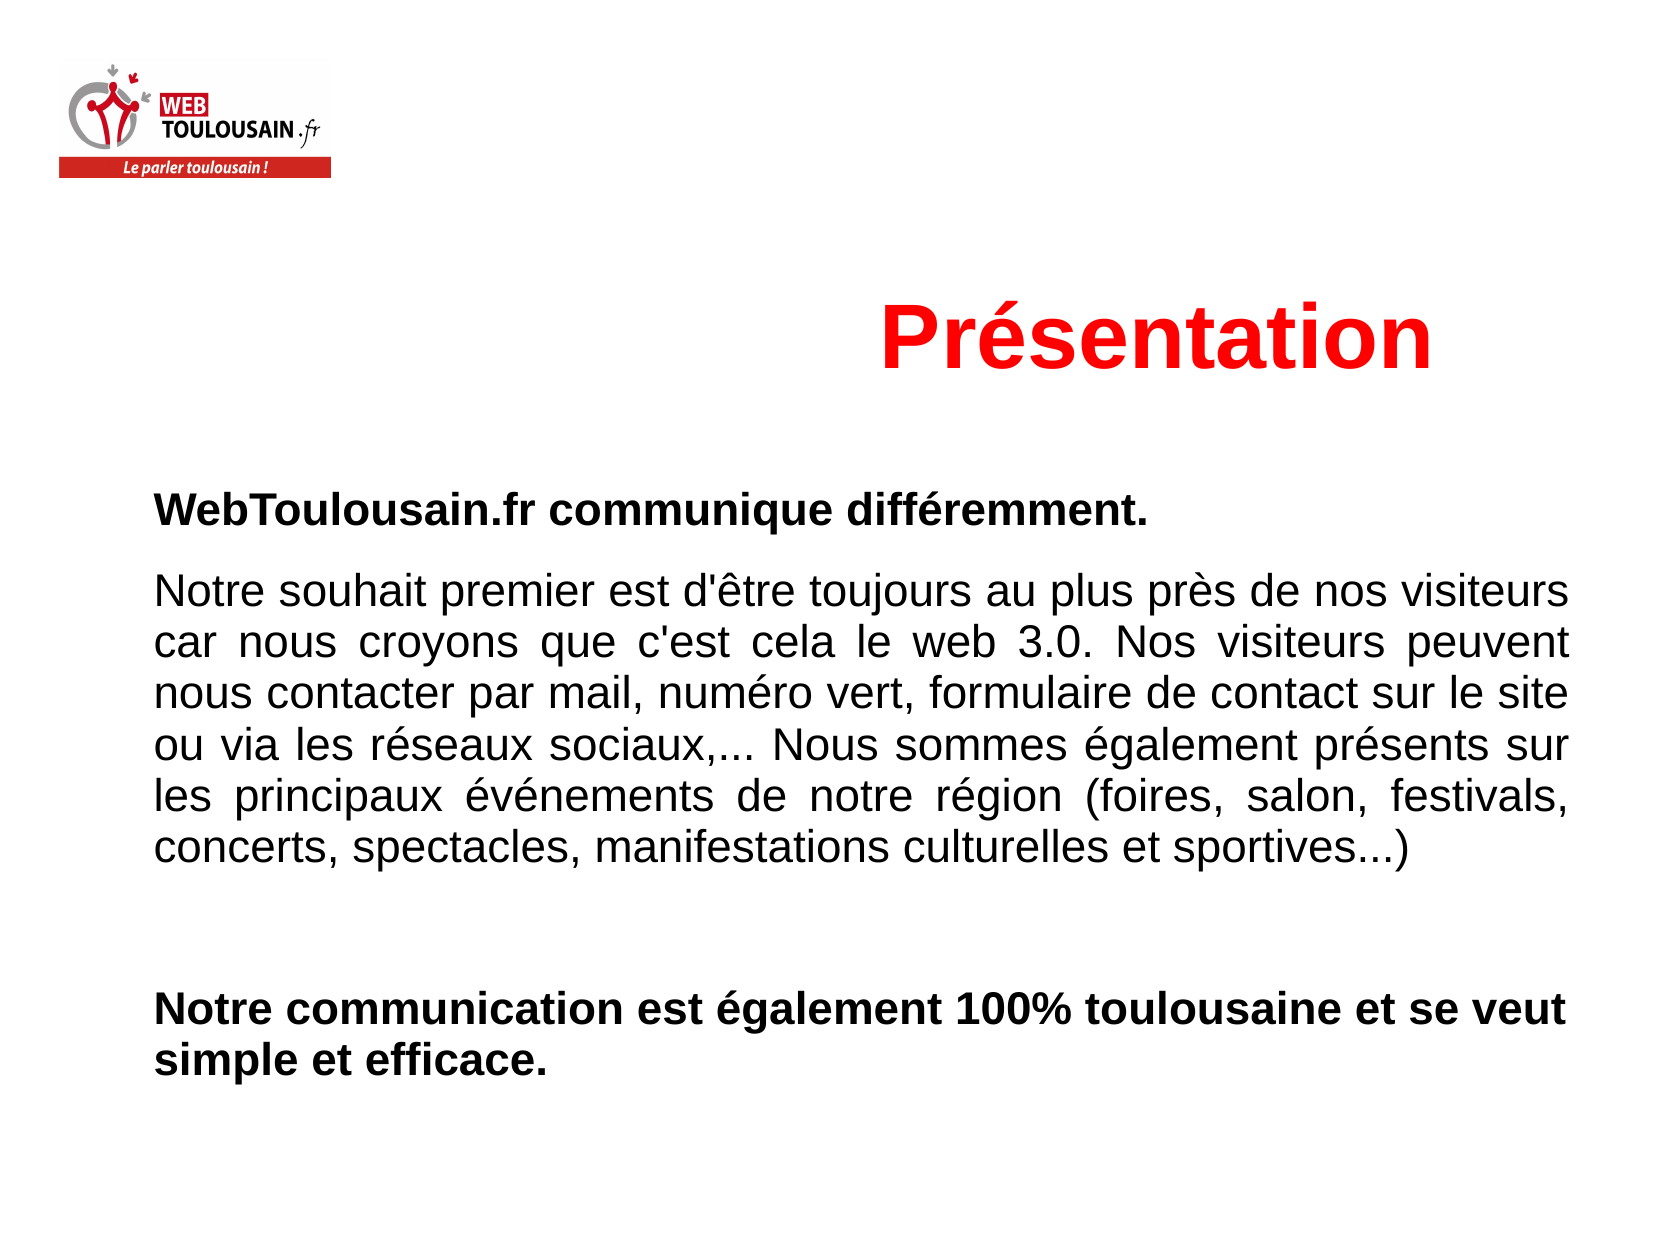

# Présentation
WebToulousain.fr communique différemment.
Notre souhait premier est d'être toujours au plus près de nos visiteurs car nous croyons que c'est cela le web 3.0. Nos visiteurs peuvent nous contacter par mail, numéro vert, formulaire de contact sur le site ou via les réseaux sociaux,... Nous sommes également présents sur les principaux événements de notre région (foires, salon, festivals, concerts, spectacles, manifestations culturelles et sportives...)
Notre communication est également 100% toulousaine et se veut simple et efficace.